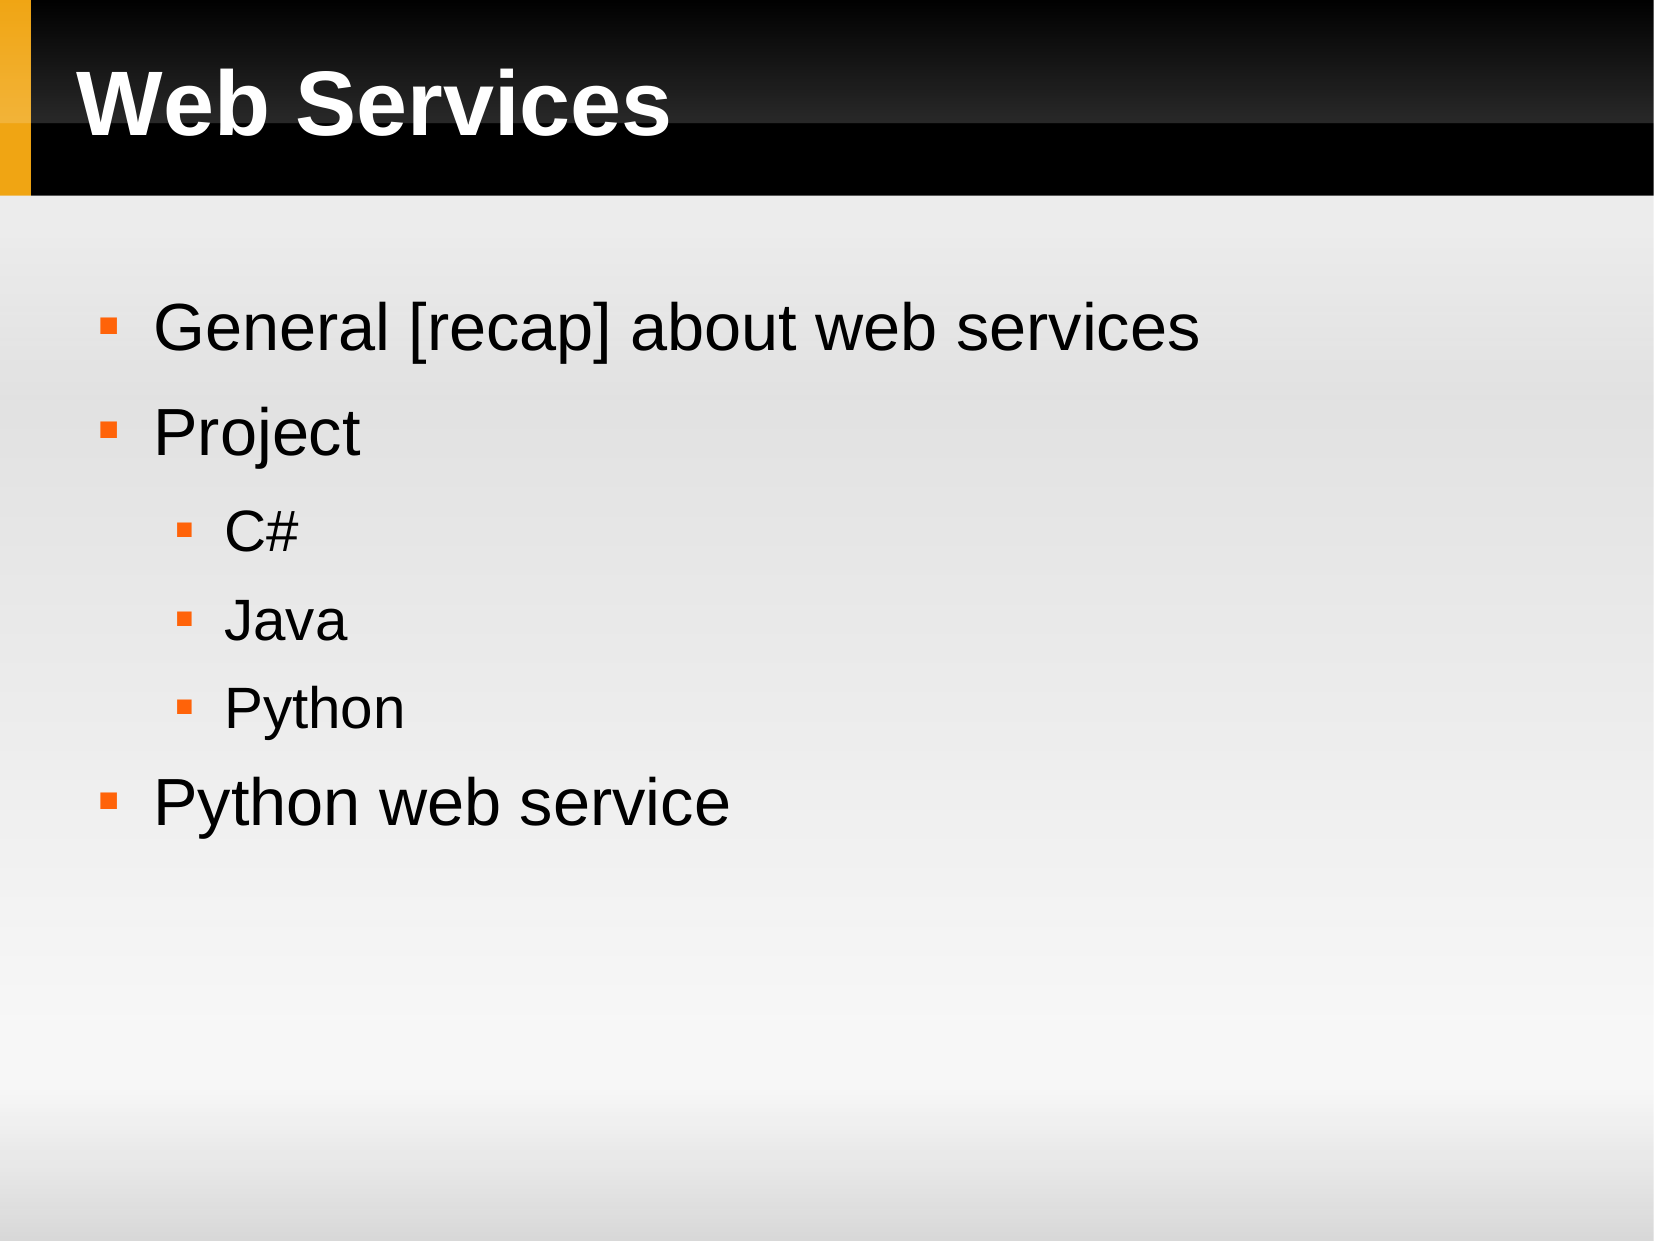

# Web Services
General [recap] about web services
Project
C#
Java
Python
Python web service